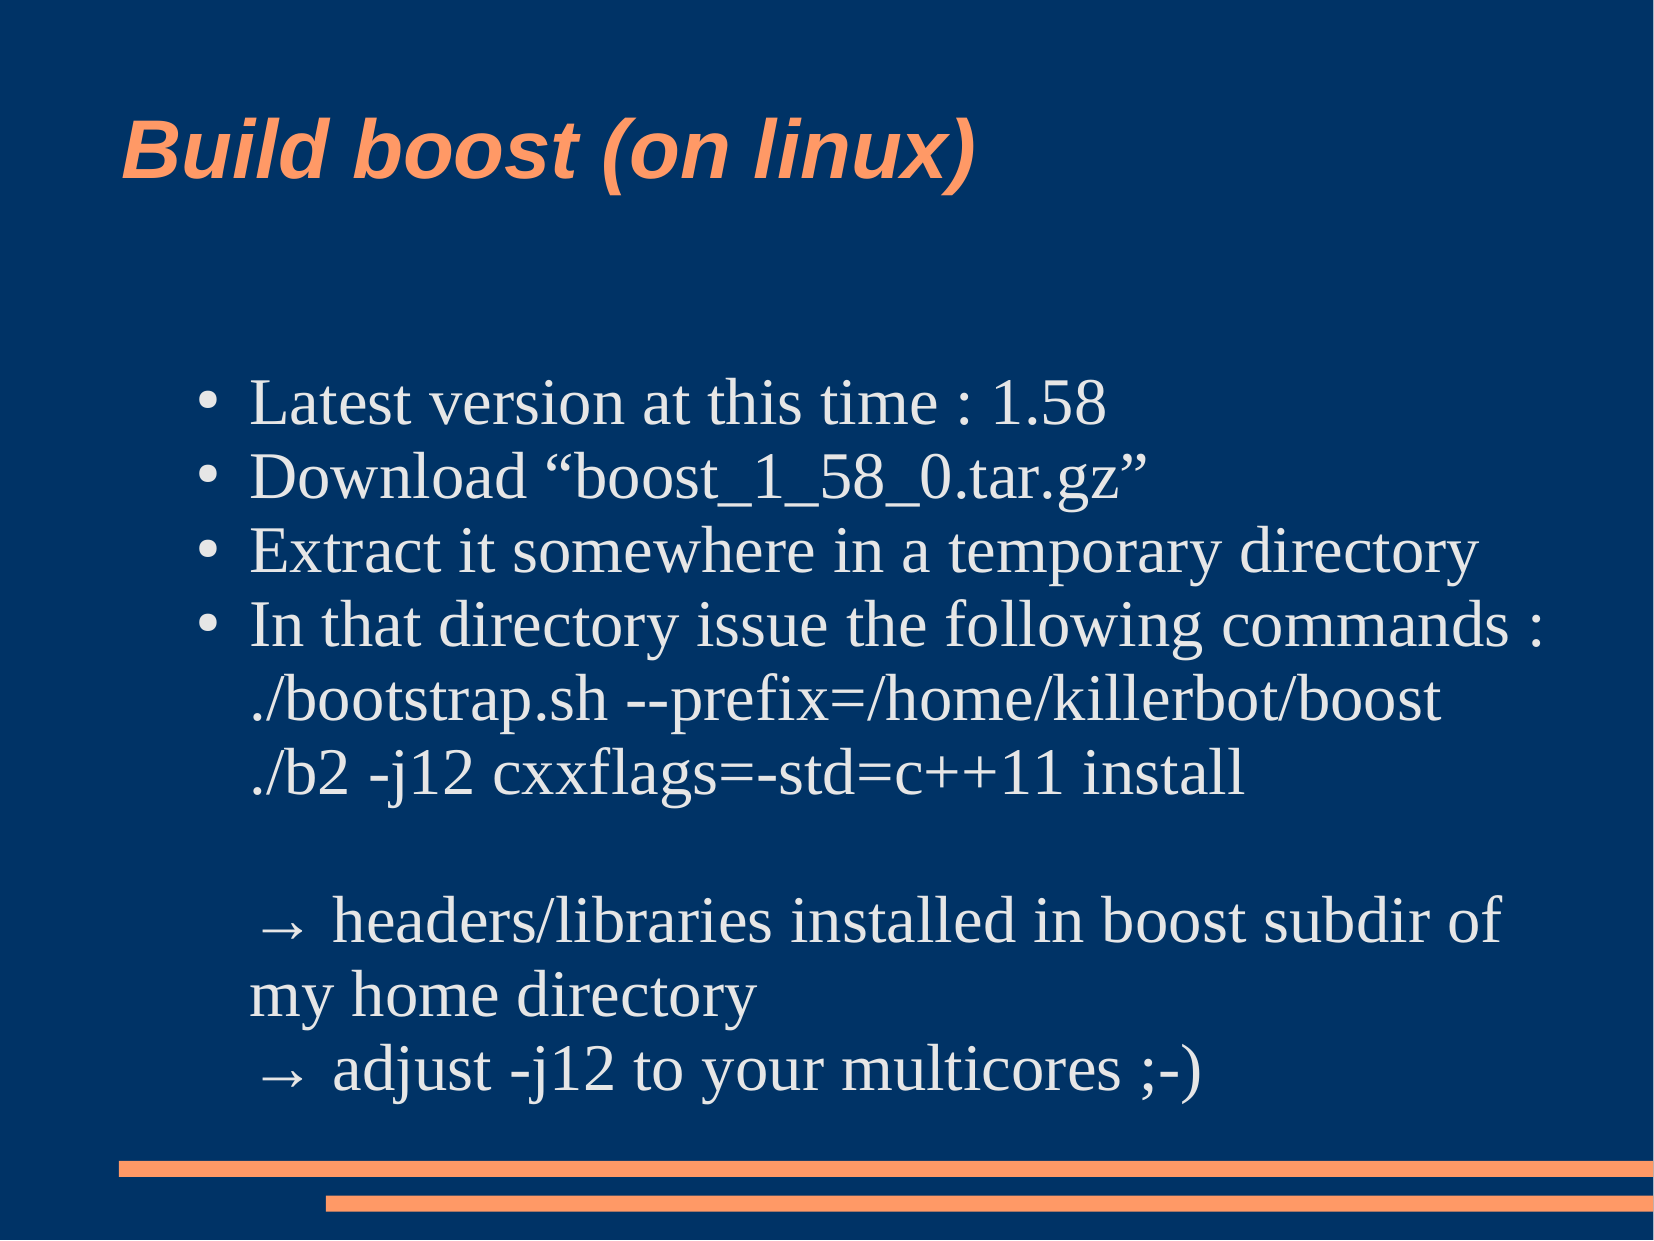

# Build boost (on linux)
Latest version at this time : 1.58
Download “boost_1_58_0.tar.gz”
Extract it somewhere in a temporary directory
In that directory issue the following commands :
./bootstrap.sh --prefix=/home/killerbot/boost
./b2 -j12 cxxflags=-std=c++11 install
→ headers/libraries installed in boost subdir of my home directory
→ adjust -j12 to your multicores ;-)